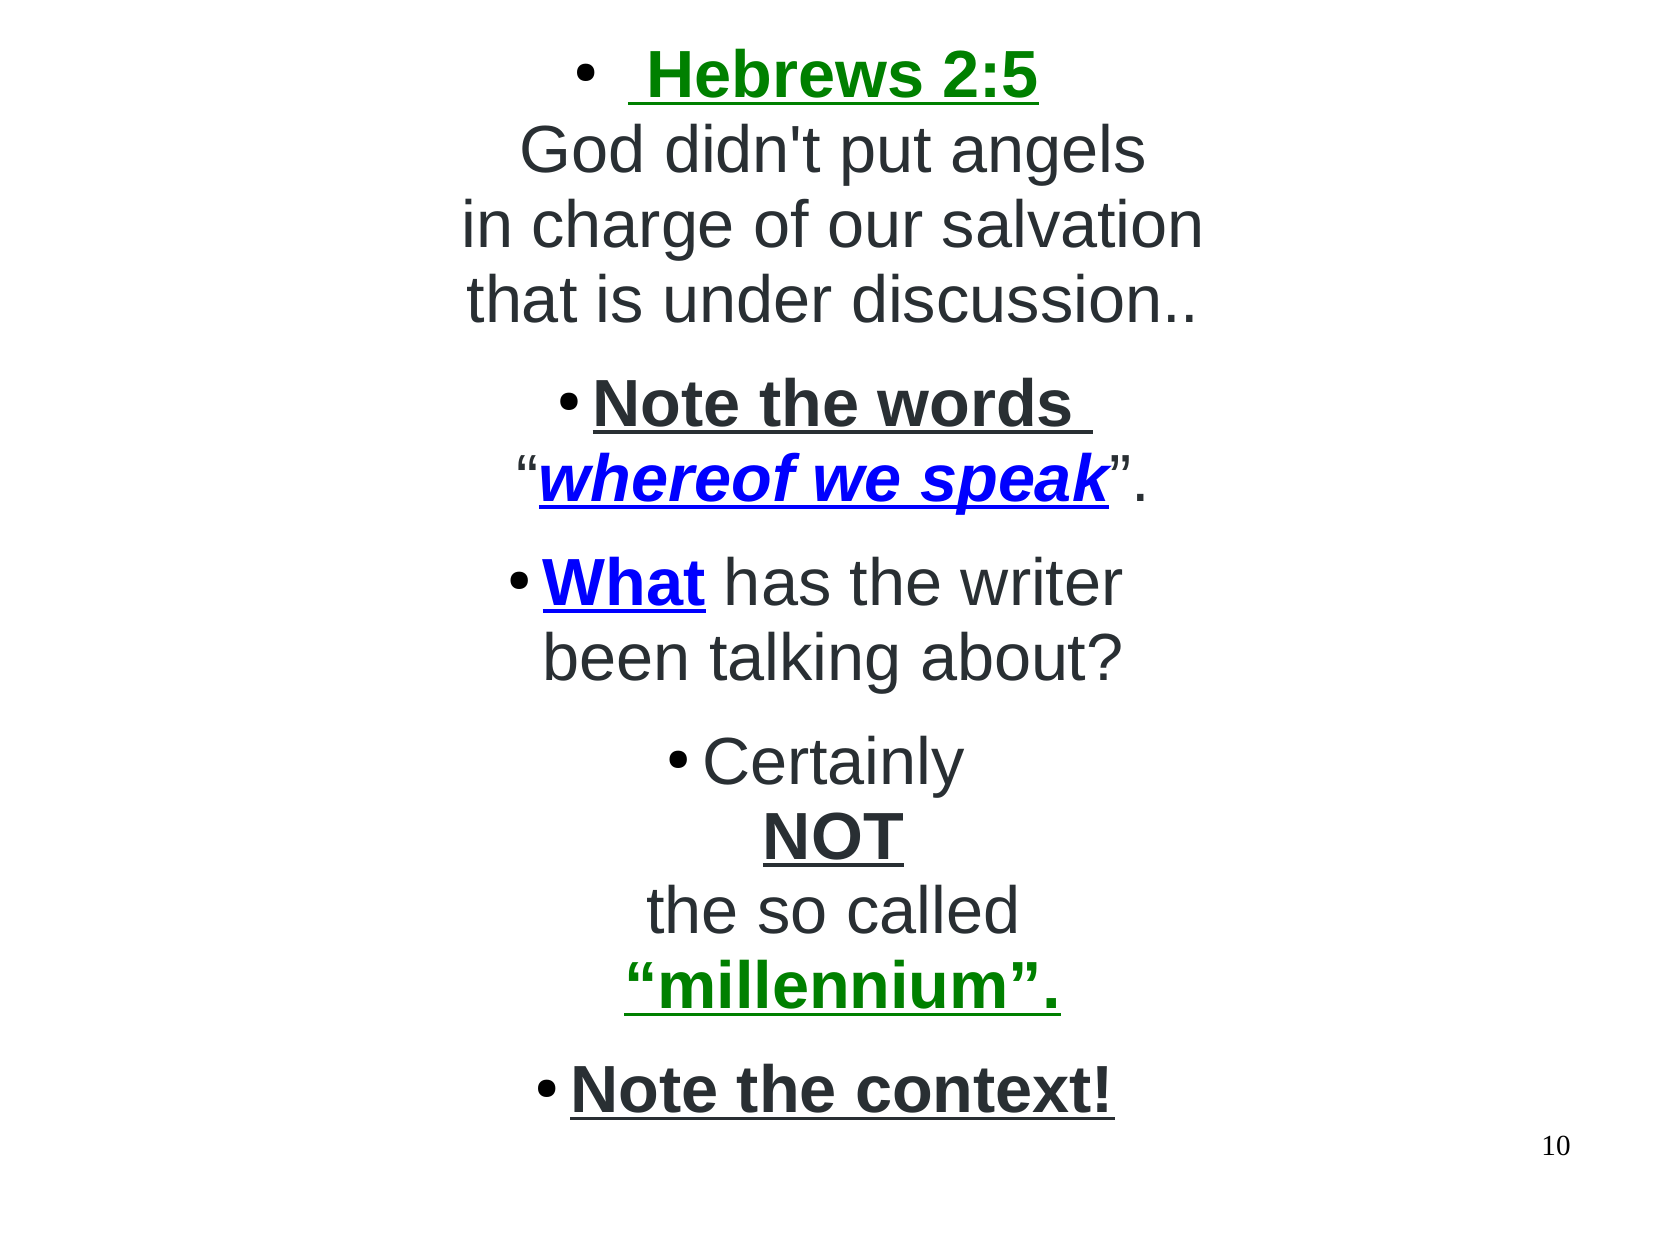

# Hebrews 2:5  God didn't put angels in charge of our salvation that is under discussion..
Note the words
“whereof we speak”.
What has the writer
been talking about?
Certainly
NOT
the so called
“millennium”.
Note the context!
10